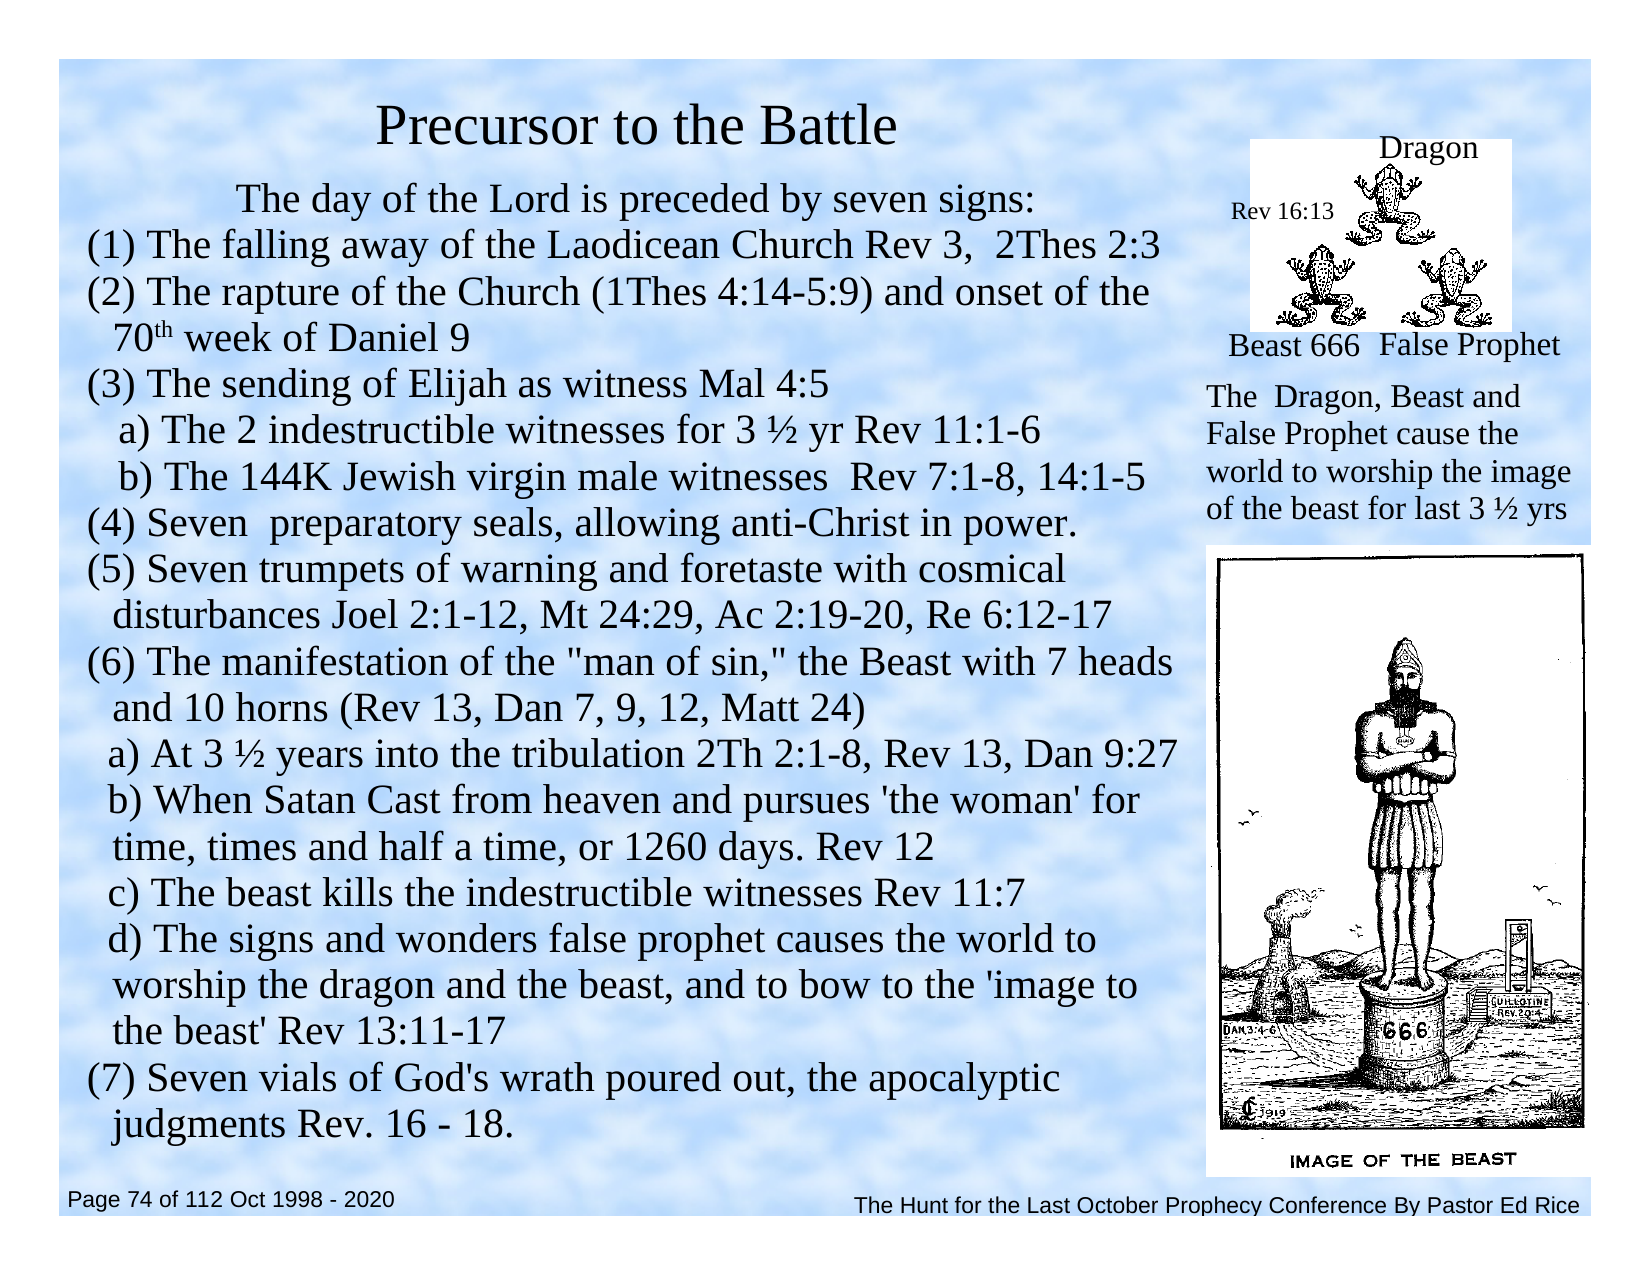

# Precursor to the Battle
Dragon
 The day of the Lord is preceded by seven signs:
 (1) The falling away of the Laodicean Church Rev 3, 2Thes 2:3
 (2) The rapture of the Church (1Thes 4:14-5:9) and onset of the 70th week of Daniel 9
 (3) The sending of Elijah as witness Mal 4:5
 a) The 2 indestructible witnesses for 3 ½ yr Rev 11:1-6
 b) The 144K Jewish virgin male witnesses Rev 7:1-8, 14:1-5
 (4) Seven preparatory seals, allowing anti-Christ in power.
 (5) Seven trumpets of warning and foretaste with cosmical disturbances Joel 2:1-12, Mt 24:29, Ac 2:19-20, Re 6:12-17
 (6) The manifestation of the "man of sin," the Beast with 7 heads and 10 horns (Rev 13, Dan 7, 9, 12, Matt 24)
 a) At 3 ½ years into the tribulation 2Th 2:1-8, Rev 13, Dan 9:27
 b) When Satan Cast from heaven and pursues 'the woman' for time, times and half a time, or 1260 days. Rev 12
 c) The beast kills the indestructible witnesses Rev 11:7
 d) The signs and wonders false prophet causes the world to worship the dragon and the beast, and to bow to the 'image to the beast' Rev 13:11-17
 (7) Seven vials of God's wrath poured out, the apocalyptic judgments Rev. 16 - 18.
Rev 16:13
False Prophet
Beast 666
The Dragon, Beast and False Prophet cause the world to worship the image of the beast for last 3 ½ yrs